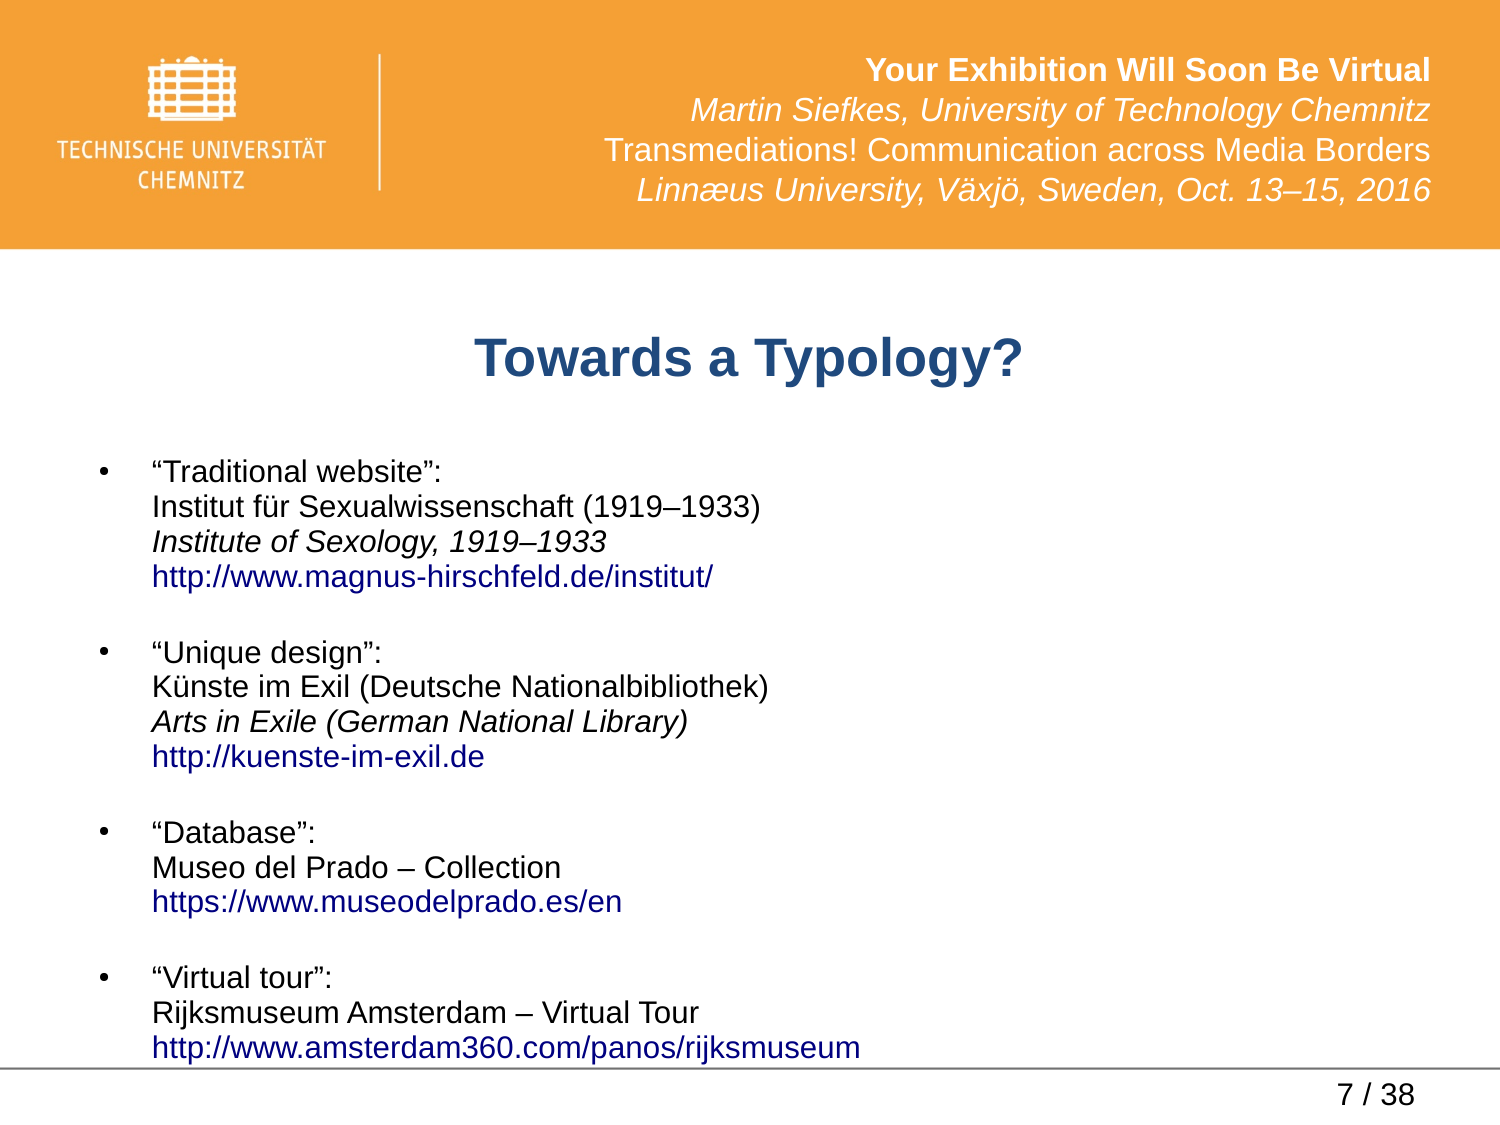

#
Towards a Typology?
“Traditional website”:
Institut für Sexualwissenschaft (1919–1933)
Institute of Sexology, 1919–1933
http://www.magnus-hirschfeld.de/institut/
“Unique design”:
Künste im Exil (Deutsche Nationalbibliothek)
Arts in Exile (German National Library)
http://kuenste-im-exil.de
“Database”:
Museo del Prado – Collection
https://www.museodelprado.es/en
“Virtual tour”:
Rijksmuseum Amsterdam – Virtual Tour
http://www.amsterdam360.com/panos/rijksmuseum